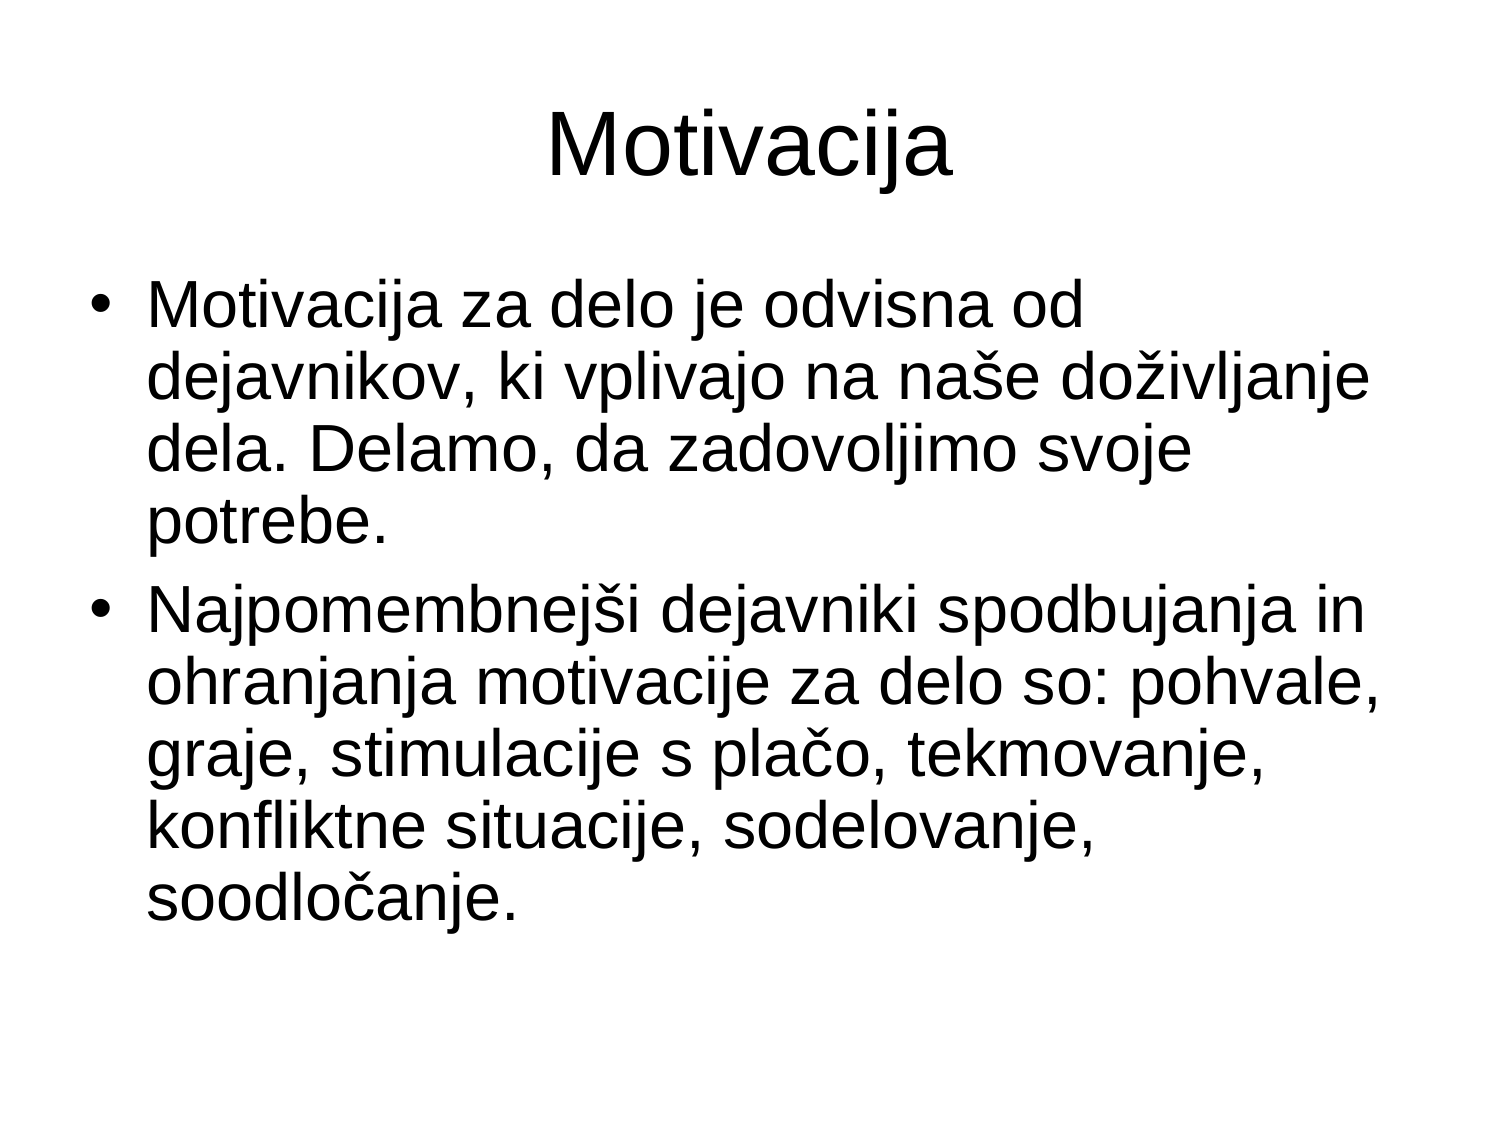

# Motivacija
Motivacija za delo je odvisna od dejavnikov, ki vplivajo na naše doživljanje dela. Delamo, da zadovoljimo svoje potrebe.
Najpomembnejši dejavniki spodbujanja in ohranjanja motivacije za delo so: pohvale, graje, stimulacije s plačo, tekmovanje, konfliktne situacije, sodelovanje, soodločanje.